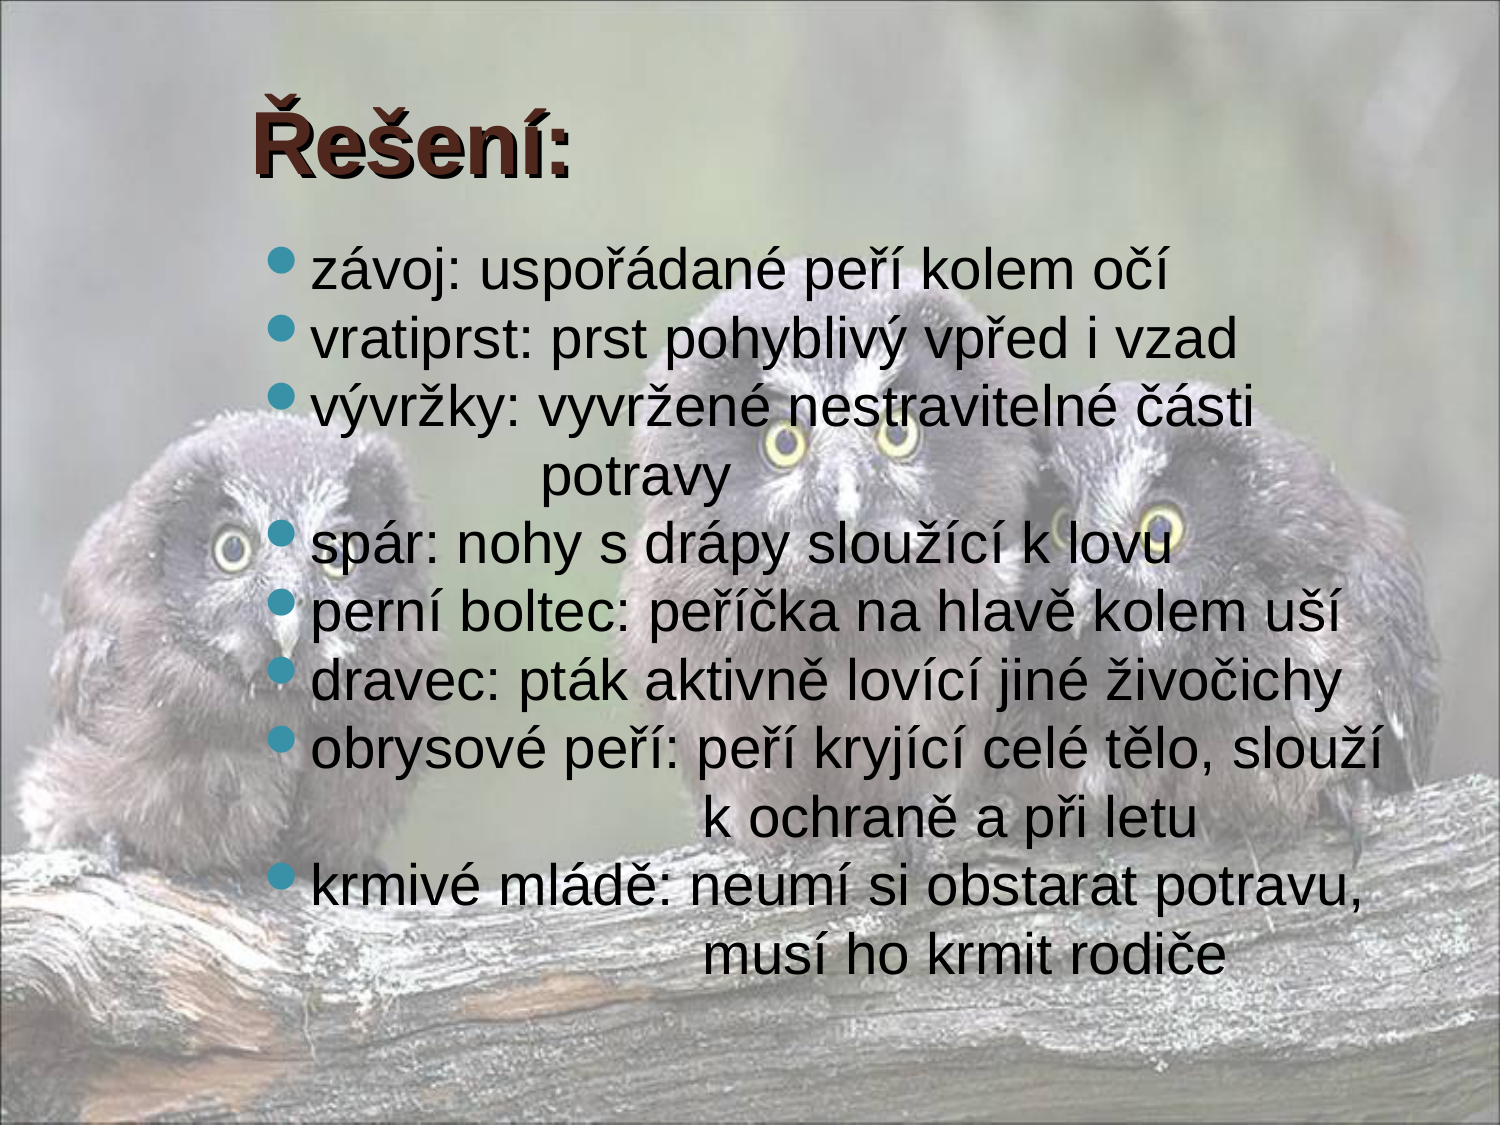

# Řešení:
závoj: uspořádané peří kolem očí
vratiprst: prst pohyblivý vpřed i vzad
vývržky: vyvržené nestravitelné části
 potravy
spár: nohy s drápy sloužící k lovu
perní boltec: peříčka na hlavě kolem uší
dravec: pták aktivně lovící jiné živočichy
obrysové peří: peří kryjící celé tělo, slouží
 k ochraně a při letu
krmivé mládě: neumí si obstarat potravu,
 musí ho krmit rodiče